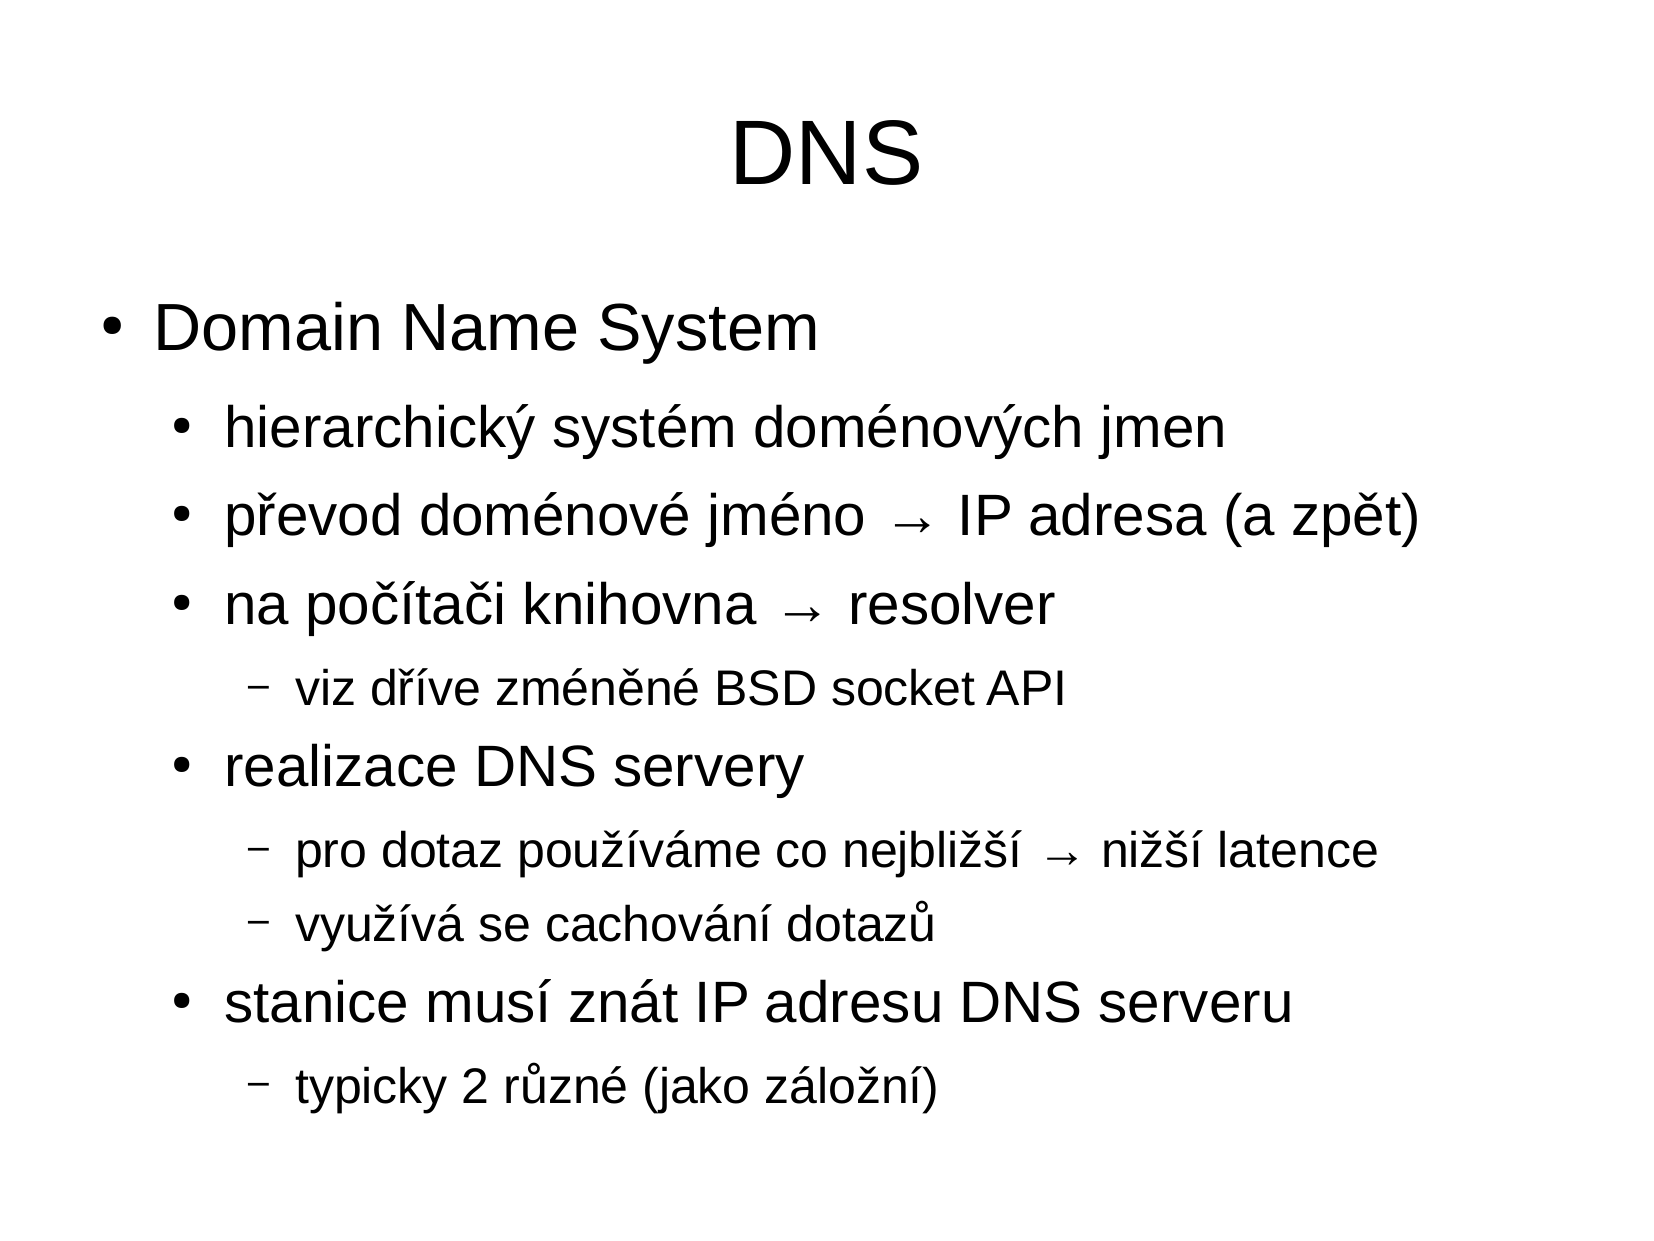

# DNS
Domain Name System
hierarchický systém doménových jmen
převod doménové jméno → IP adresa (a zpět)
na počítači knihovna → resolver
viz dříve zméněné BSD socket API
realizace DNS servery
pro dotaz používáme co nejbližší → nižší latence
využívá se cachování dotazů
stanice musí znát IP adresu DNS serveru
typicky 2 různé (jako záložní)